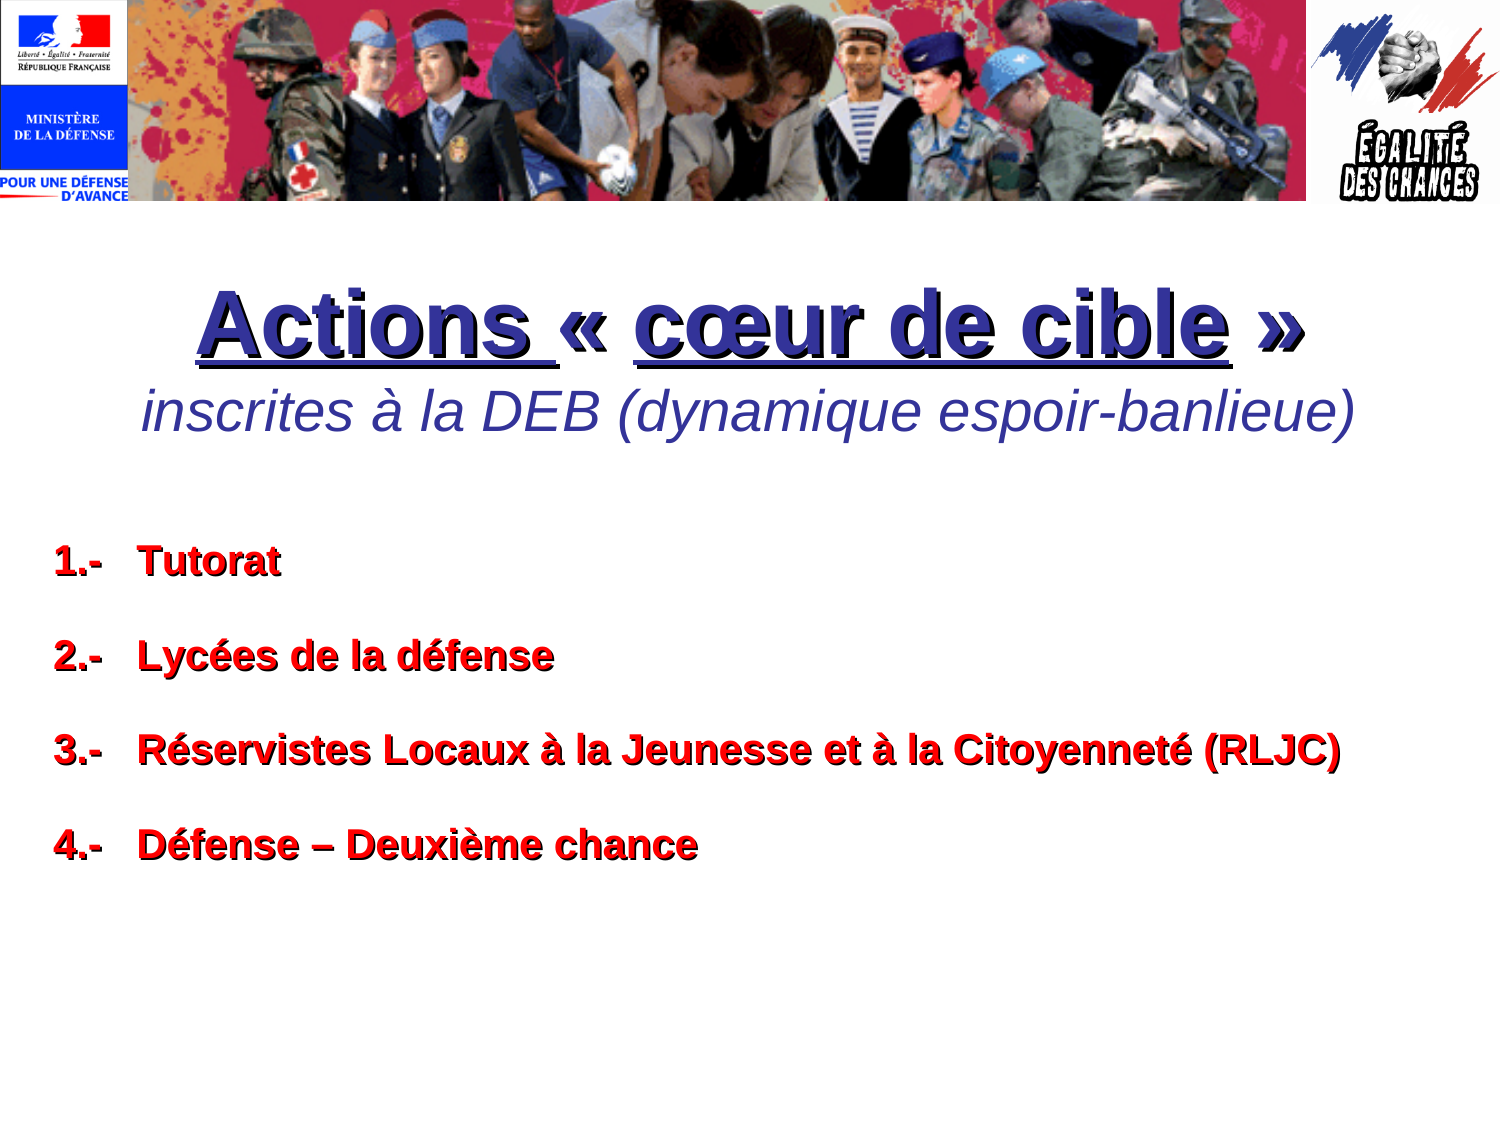

Actions « cœur de cible »
inscrites à la DEB (dynamique espoir-banlieue)
1.- Tutorat
2.- Lycées de la défense
3.- Réservistes Locaux à la Jeunesse et à la Citoyenneté (RLJC)
4.- Défense – Deuxième chance